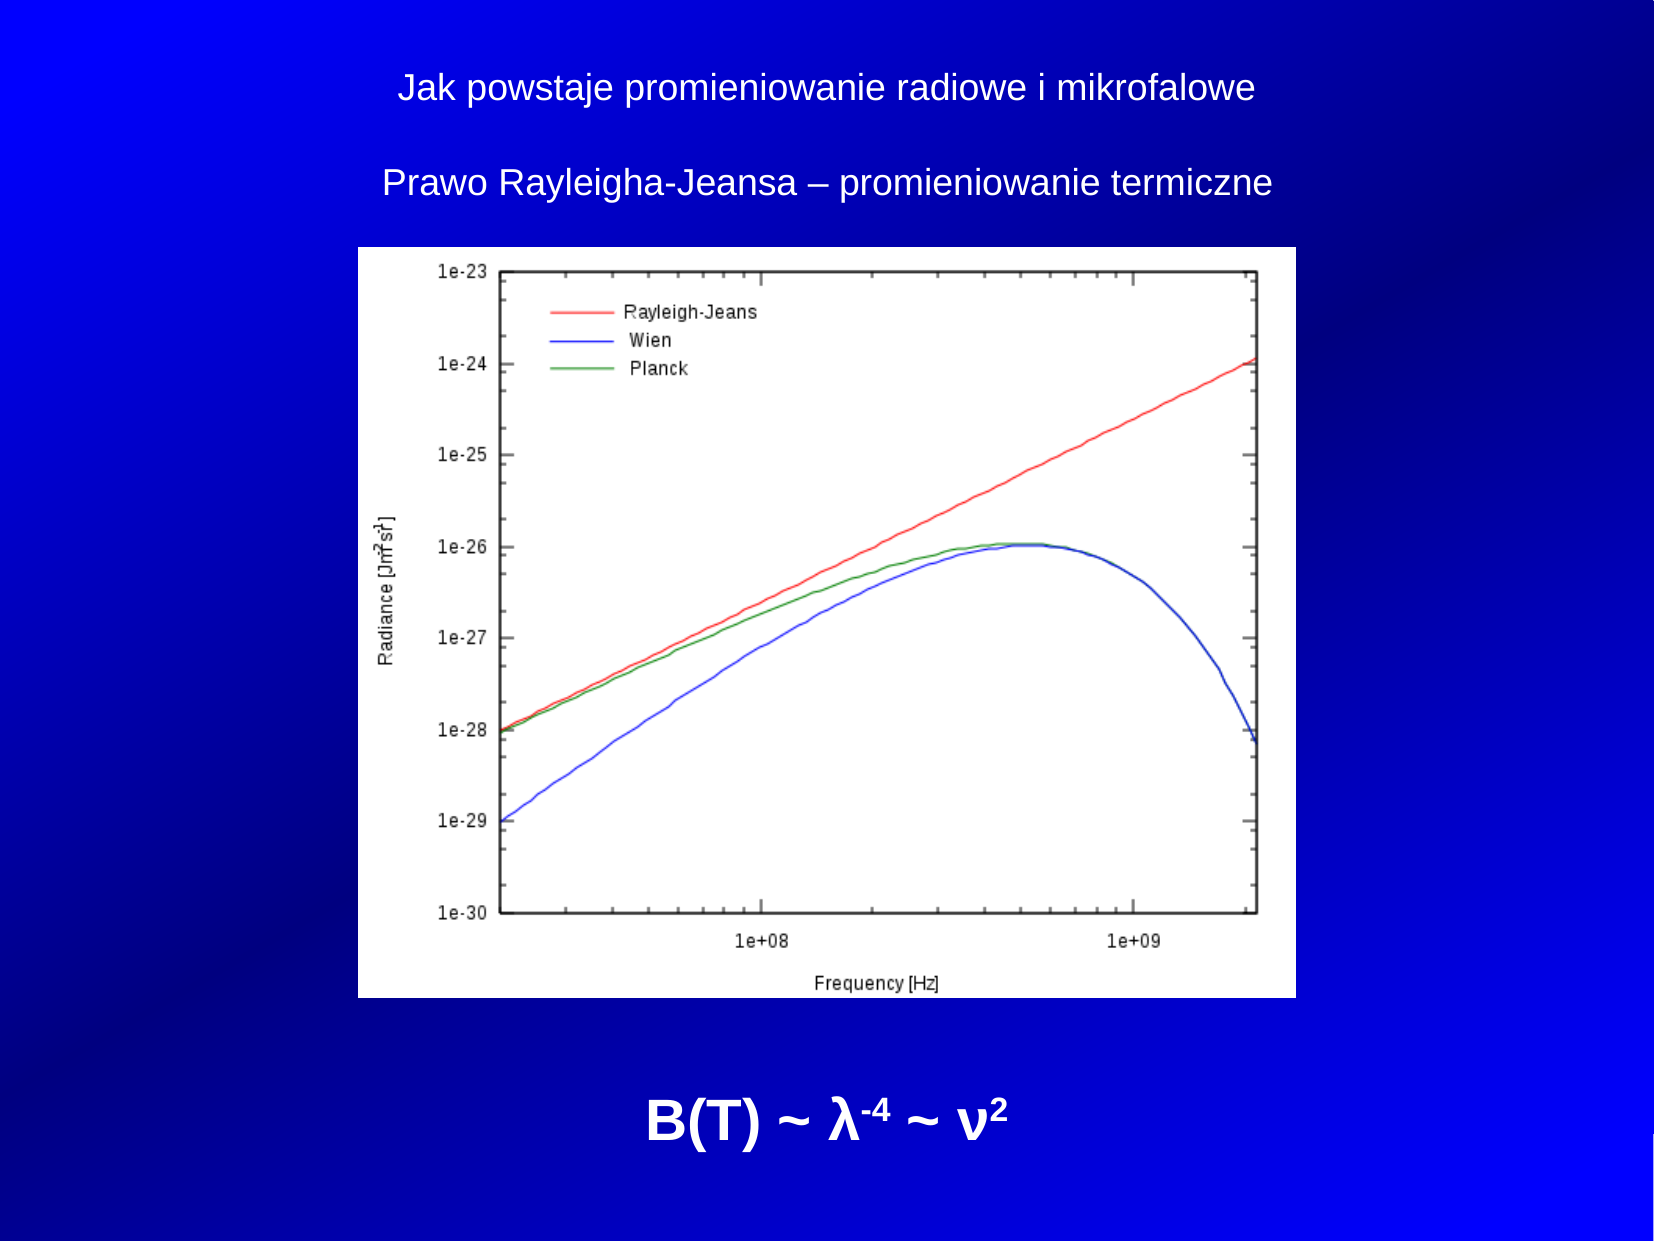

Jak powstaje promieniowanie radiowe i mikrofalowe
Prawo Rayleigha-Jeansa – promieniowanie termiczne
B(T) ~ λ-4 ~ ν2